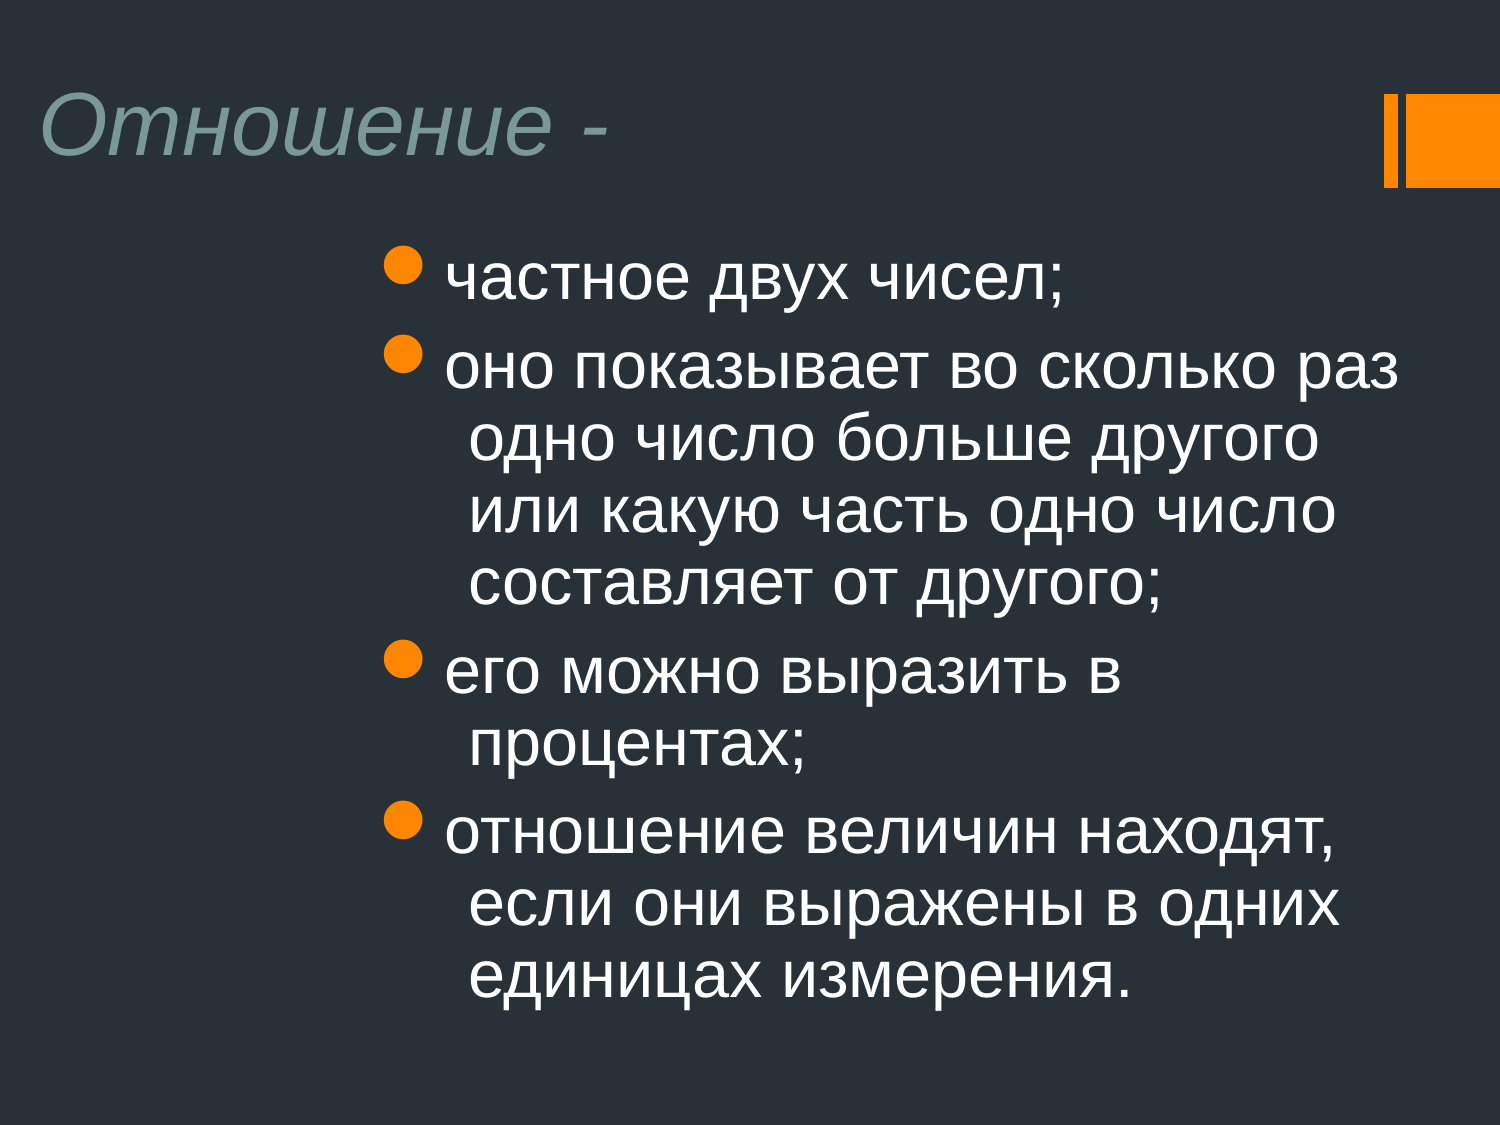

# Отношение -
частное двух чисел;
оно показывает во сколько раз одно число больше другого или какую часть одно число составляет от другого;
его можно выразить в процентах;
отношение величин находят, если они выражены в одних единицах измерения.